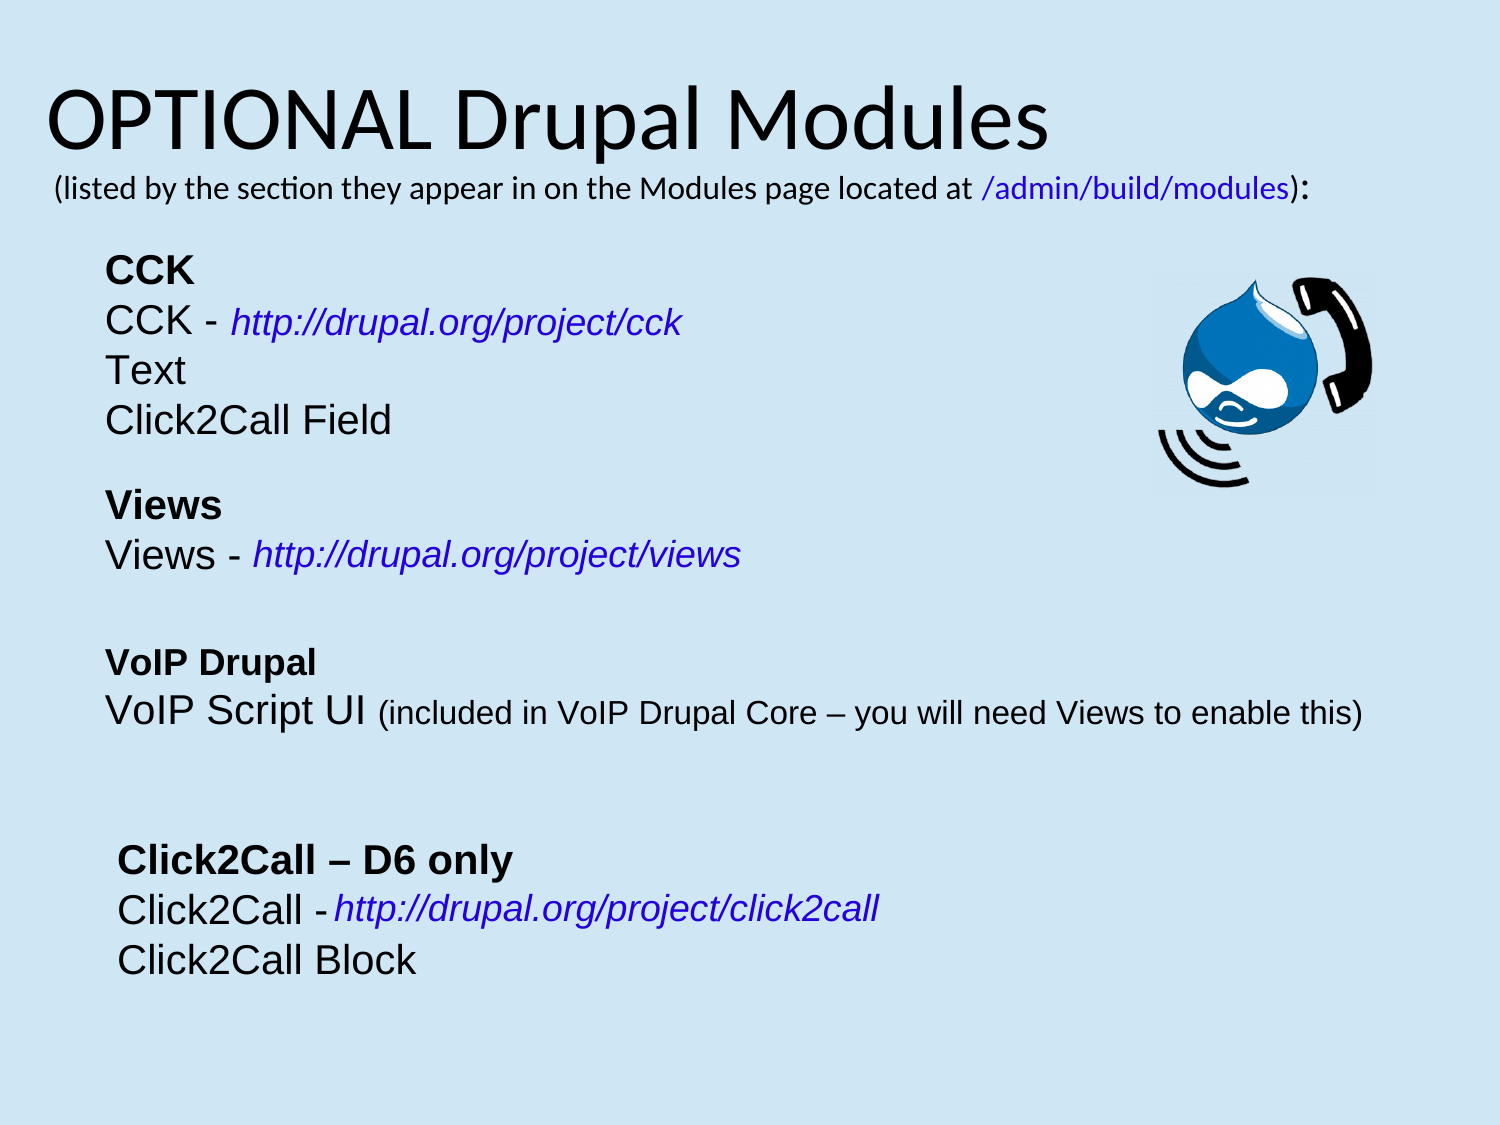

# OPTIONAL Drupal Modules
(listed by the section they appear in on the Modules page located at /admin/build/modules):
CCK
CCK -
Text
Click2Call Field
http://drupal.org/project/cck
Views
Views -
http://drupal.org/project/views
VoIP Drupal
VoIP Script UI (included in VoIP Drupal Core – you will need Views to enable this)
Click2Call – D6 only
Click2Call -
Click2Call Block
http://drupal.org/project/click2call